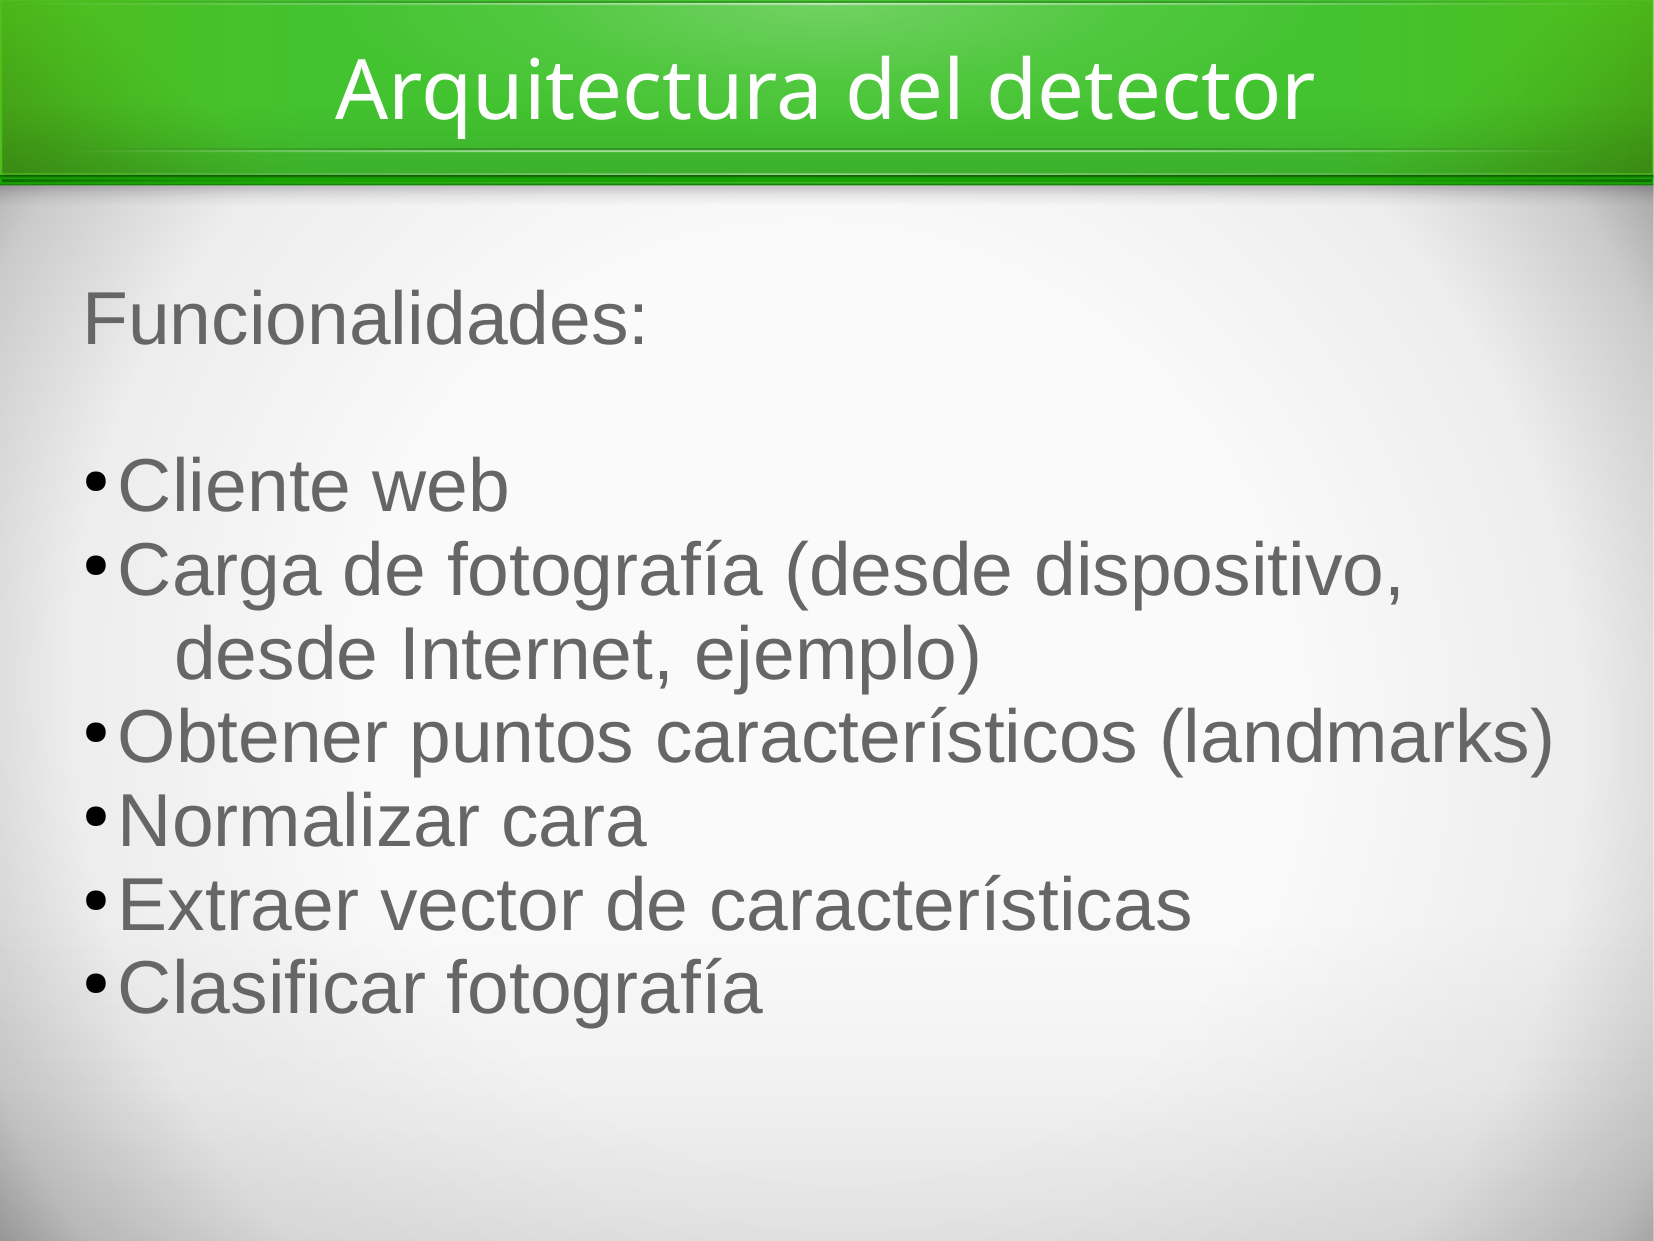

# Arquitectura del detector
Funcionalidades:
Cliente web
Carga de fotografía (desde dispositivo, desde Internet, ejemplo)
Obtener puntos característicos (landmarks)
Normalizar cara
Extraer vector de características
Clasificar fotografía